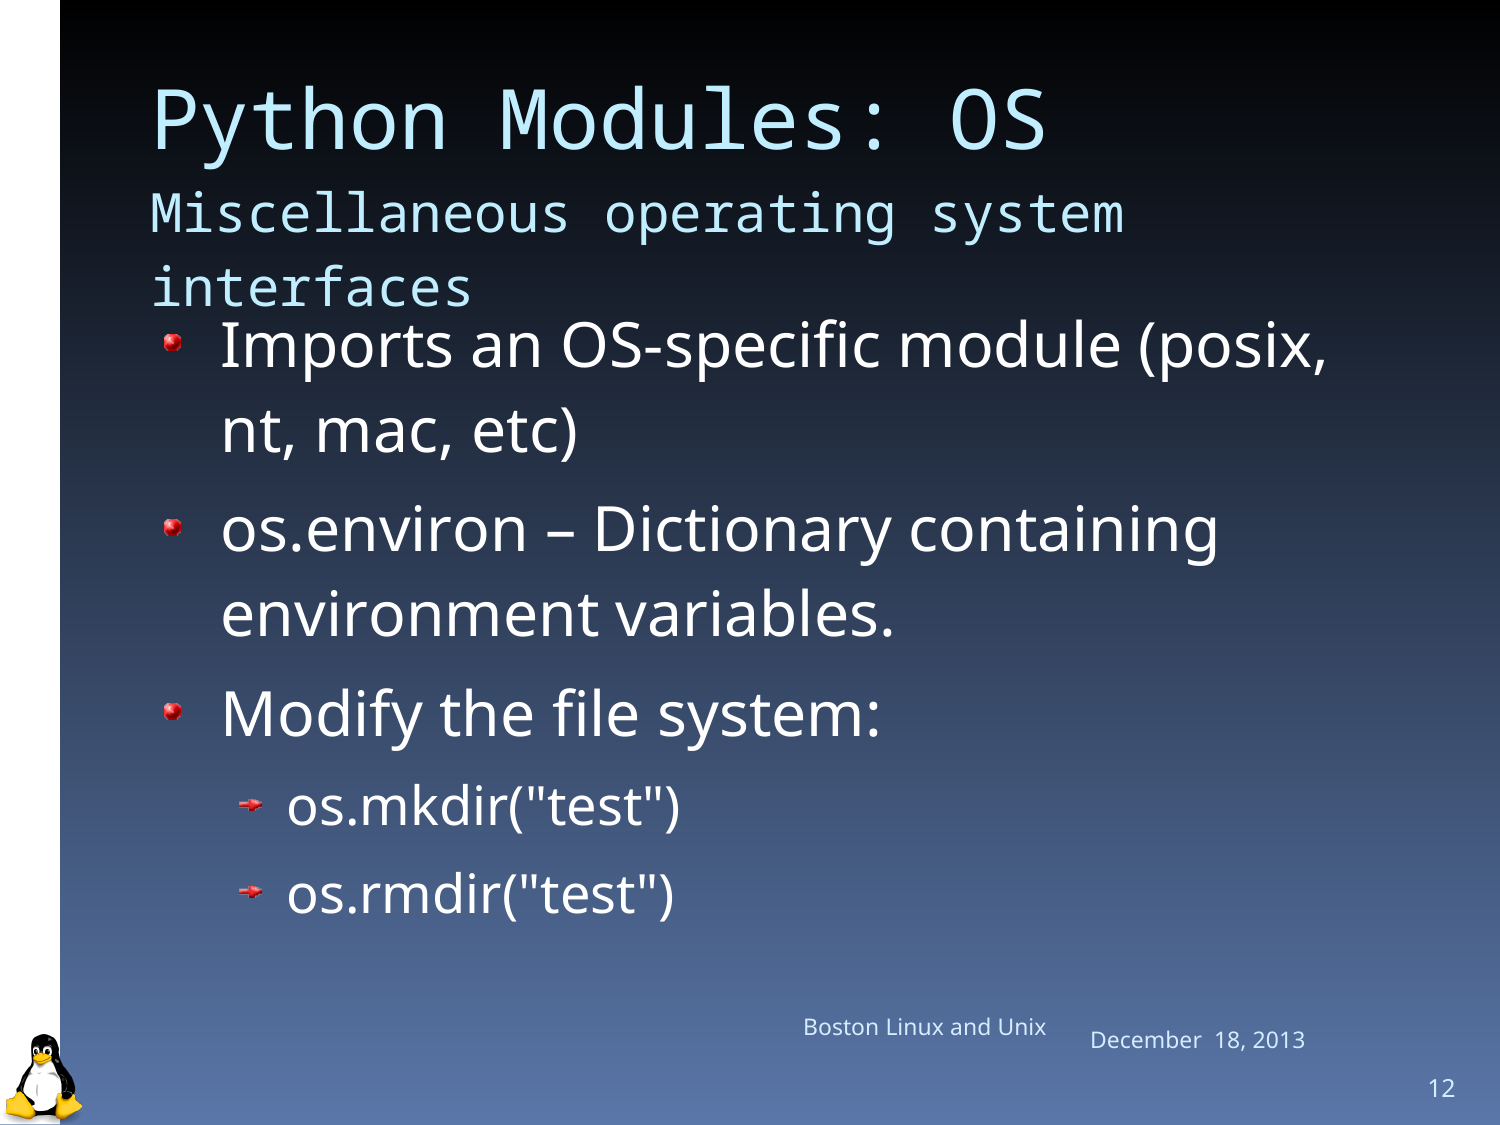

# Python Modules: OS Miscellaneous operating system interfaces
Imports an OS-specific module (posix, nt, mac, etc)
os.environ – Dictionary containing environment variables.
Modify the file system:
os.mkdir("test")
os.rmdir("test")
December 18, 2013
12